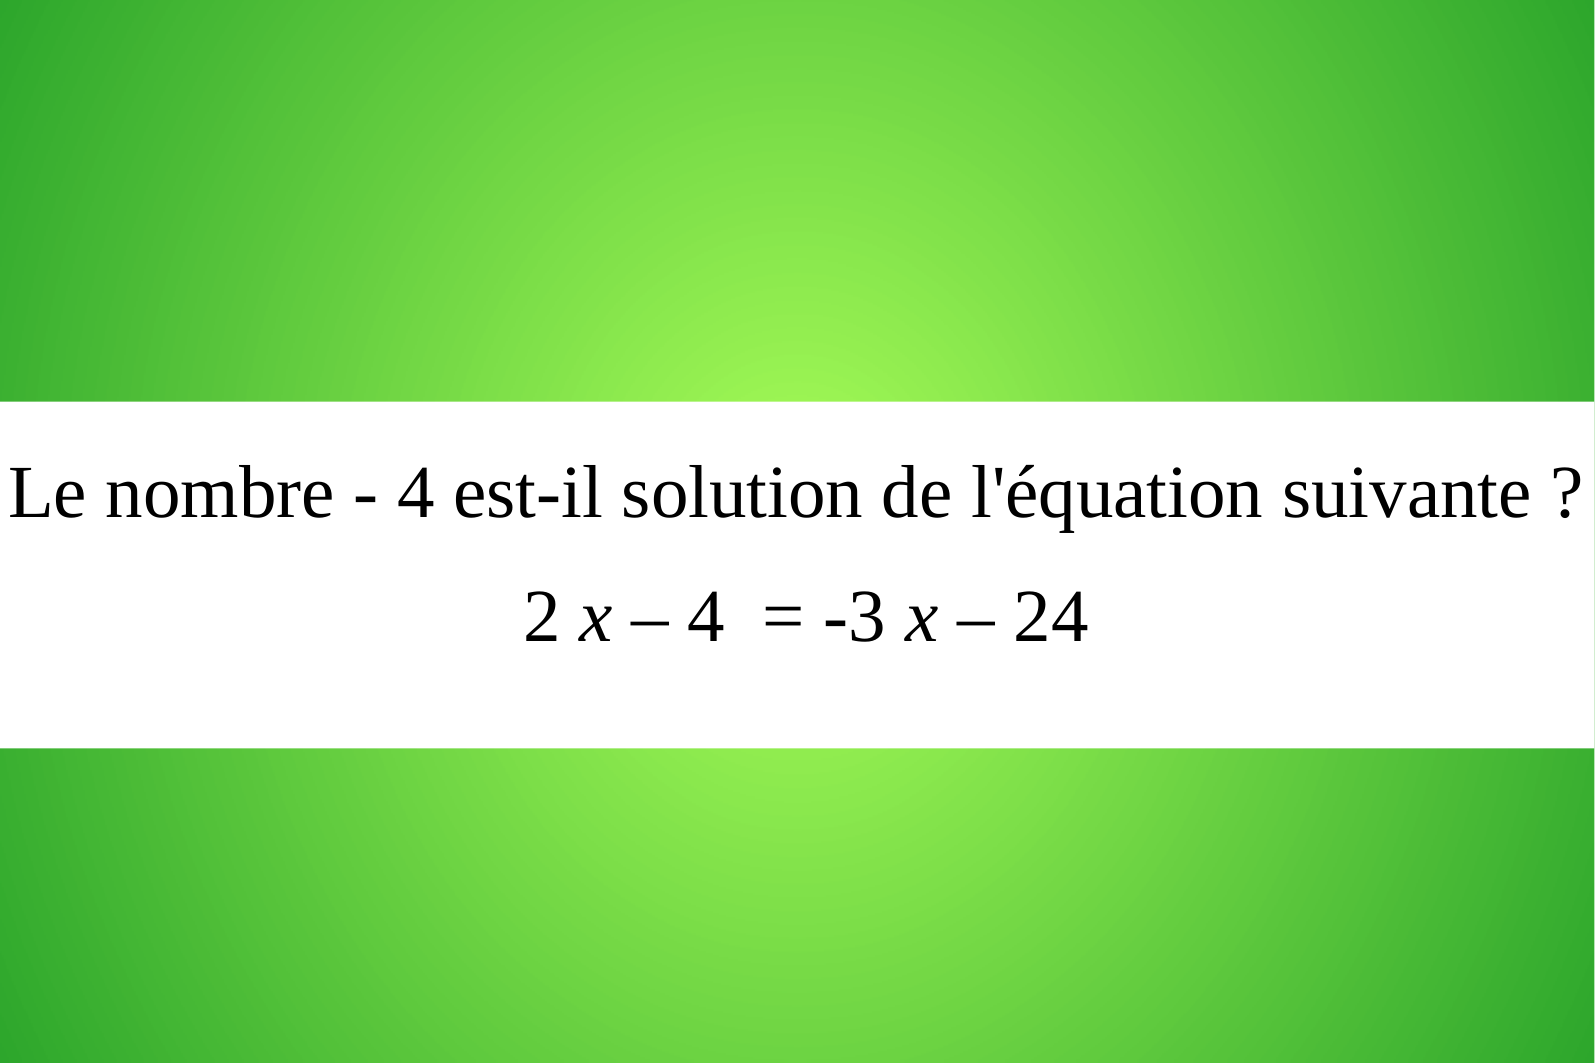

Le nombre - 4 est-il solution de l'équation suivante ?
 2 x – 4  = -3 x – 24